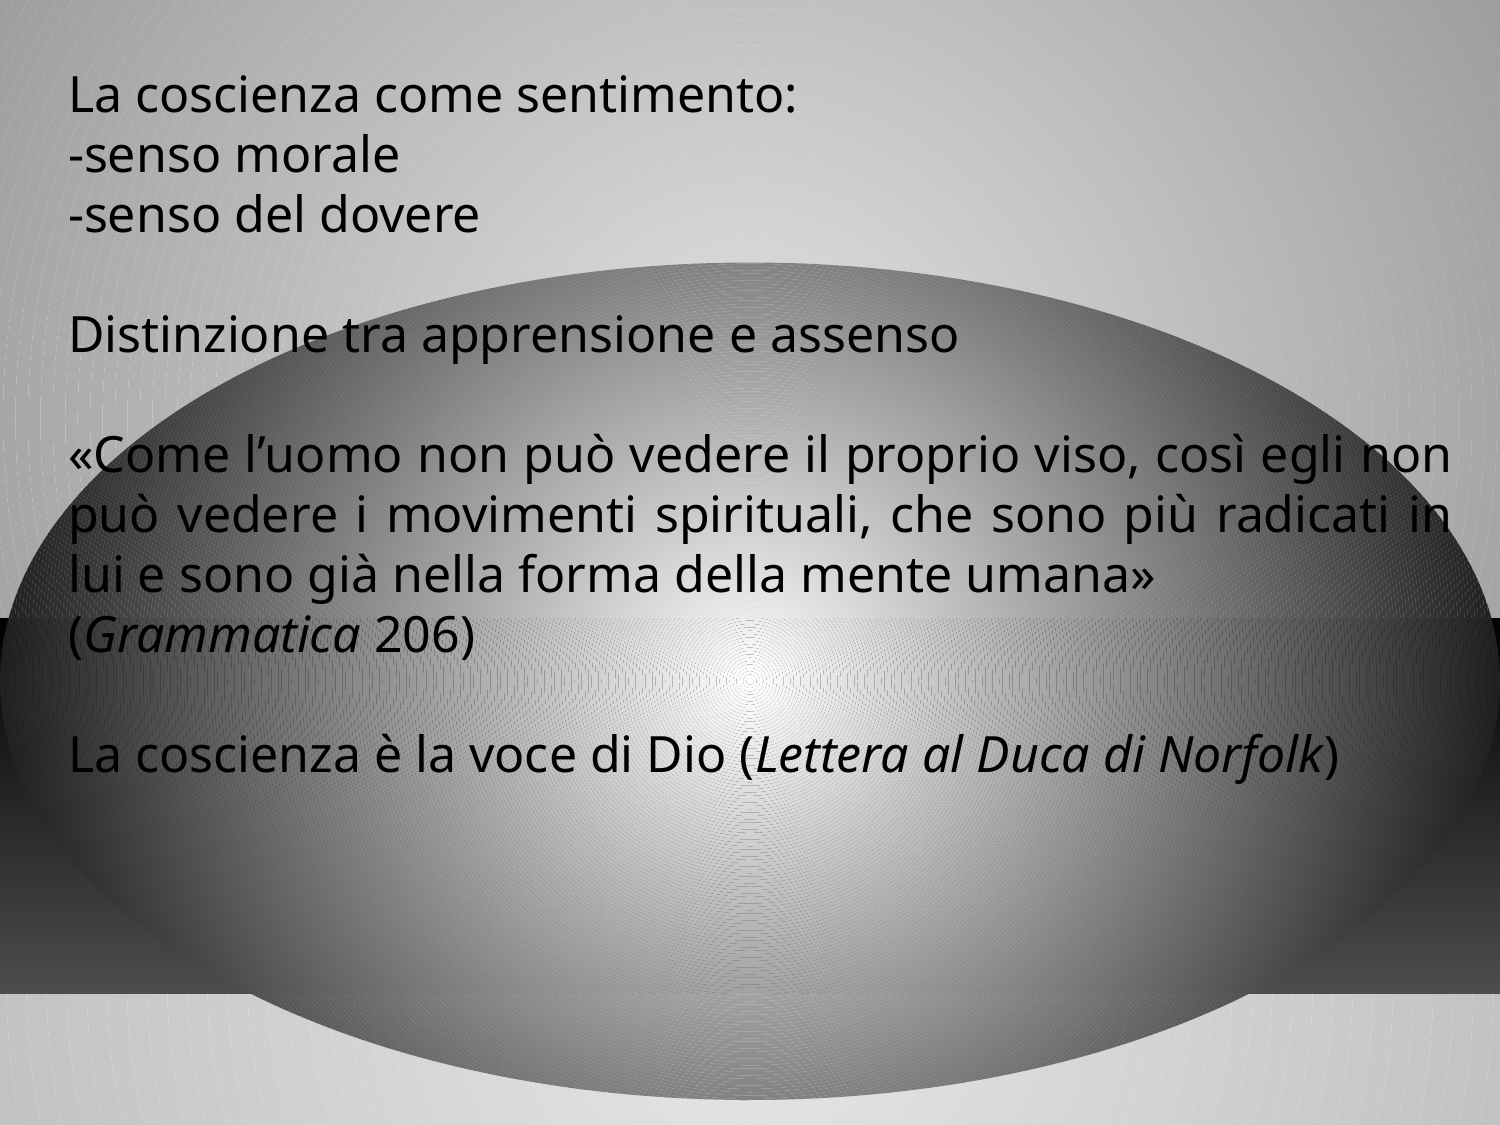

La coscienza come sentimento:
-senso morale
-senso del dovere
Distinzione tra apprensione e assenso
«Come l’uomo non può vedere il proprio viso, così egli non può vedere i movimenti spirituali, che sono più radicati in lui e sono già nella forma della mente umana»
(Grammatica 206)
La coscienza è la voce di Dio (Lettera al Duca di Norfolk)